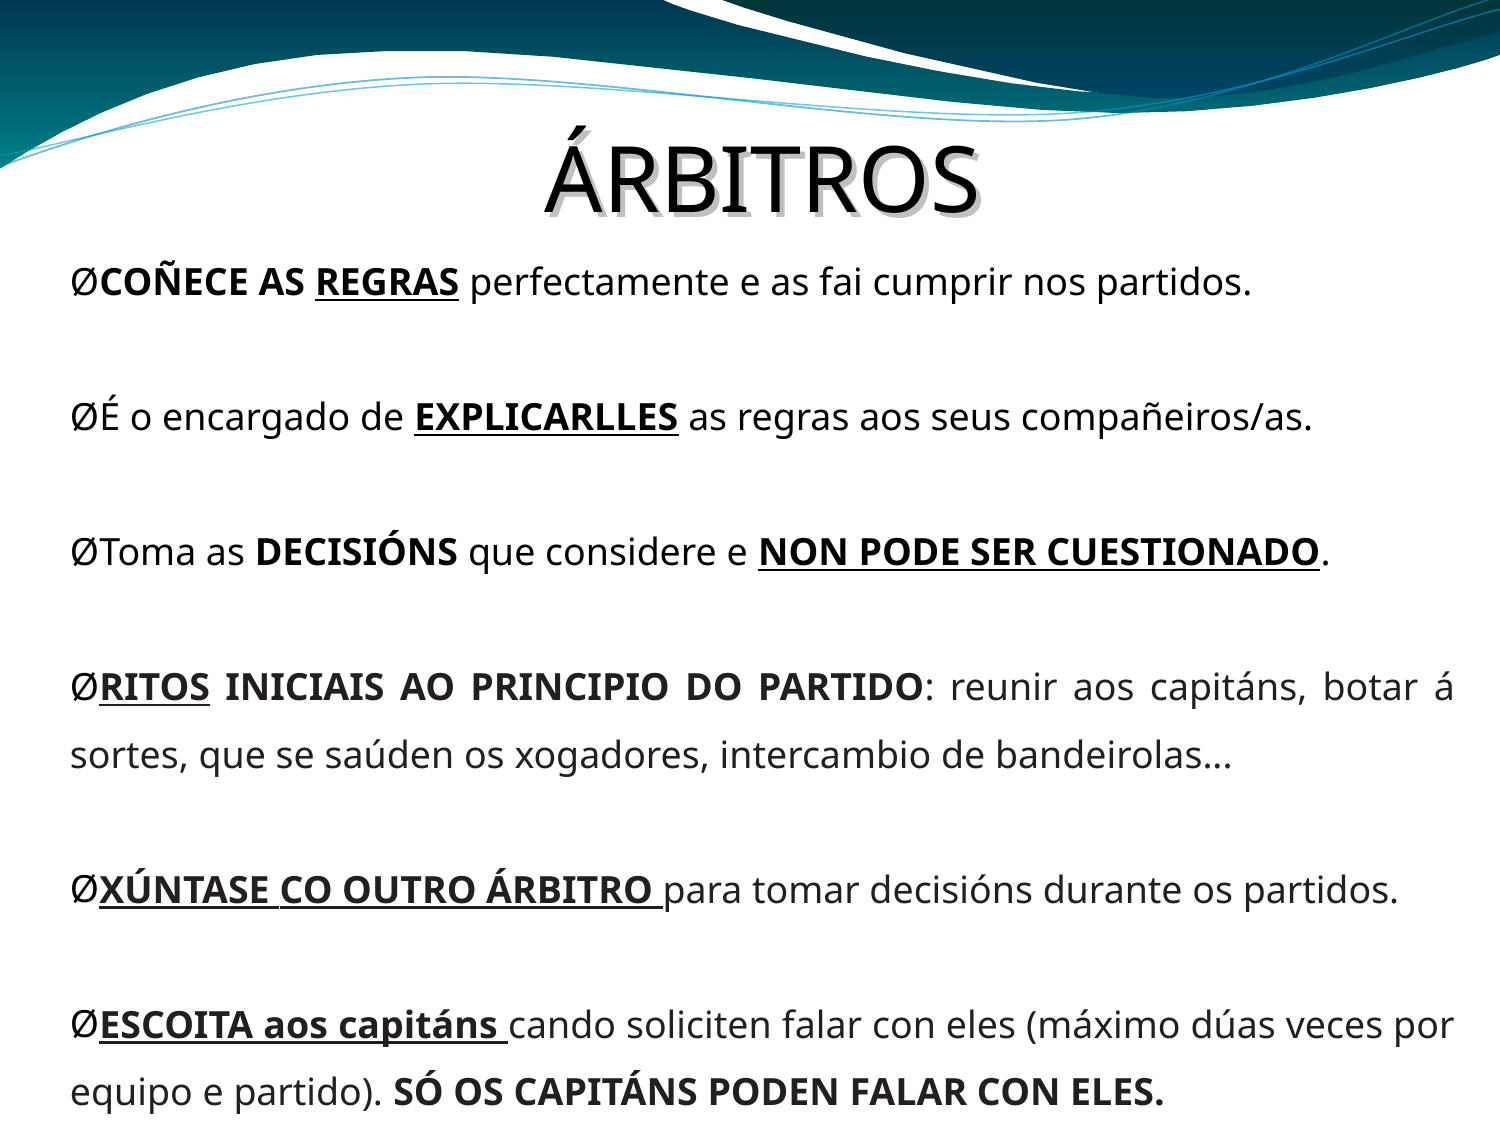

ÁRBITROS
COÑECE AS REGRAS perfectamente e as fai cumprir nos partidos.
É o encargado de EXPLICARLLES as regras aos seus compañeiros/as.
Toma as DECISIÓNS que considere e NON PODE SER CUESTIONADO.
RITOS INICIAIS AO PRINCIPIO DO PARTIDO: reunir aos capitáns, botar á sortes, que se saúden os xogadores, intercambio de bandeirolas...
XÚNTASE CO OUTRO ÁRBITRO para tomar decisións durante os partidos.
ESCOITA aos capitáns cando soliciten falar con eles (máximo dúas veces por equipo e partido). SÓ OS CAPITÁNS PODEN FALAR CON ELES.